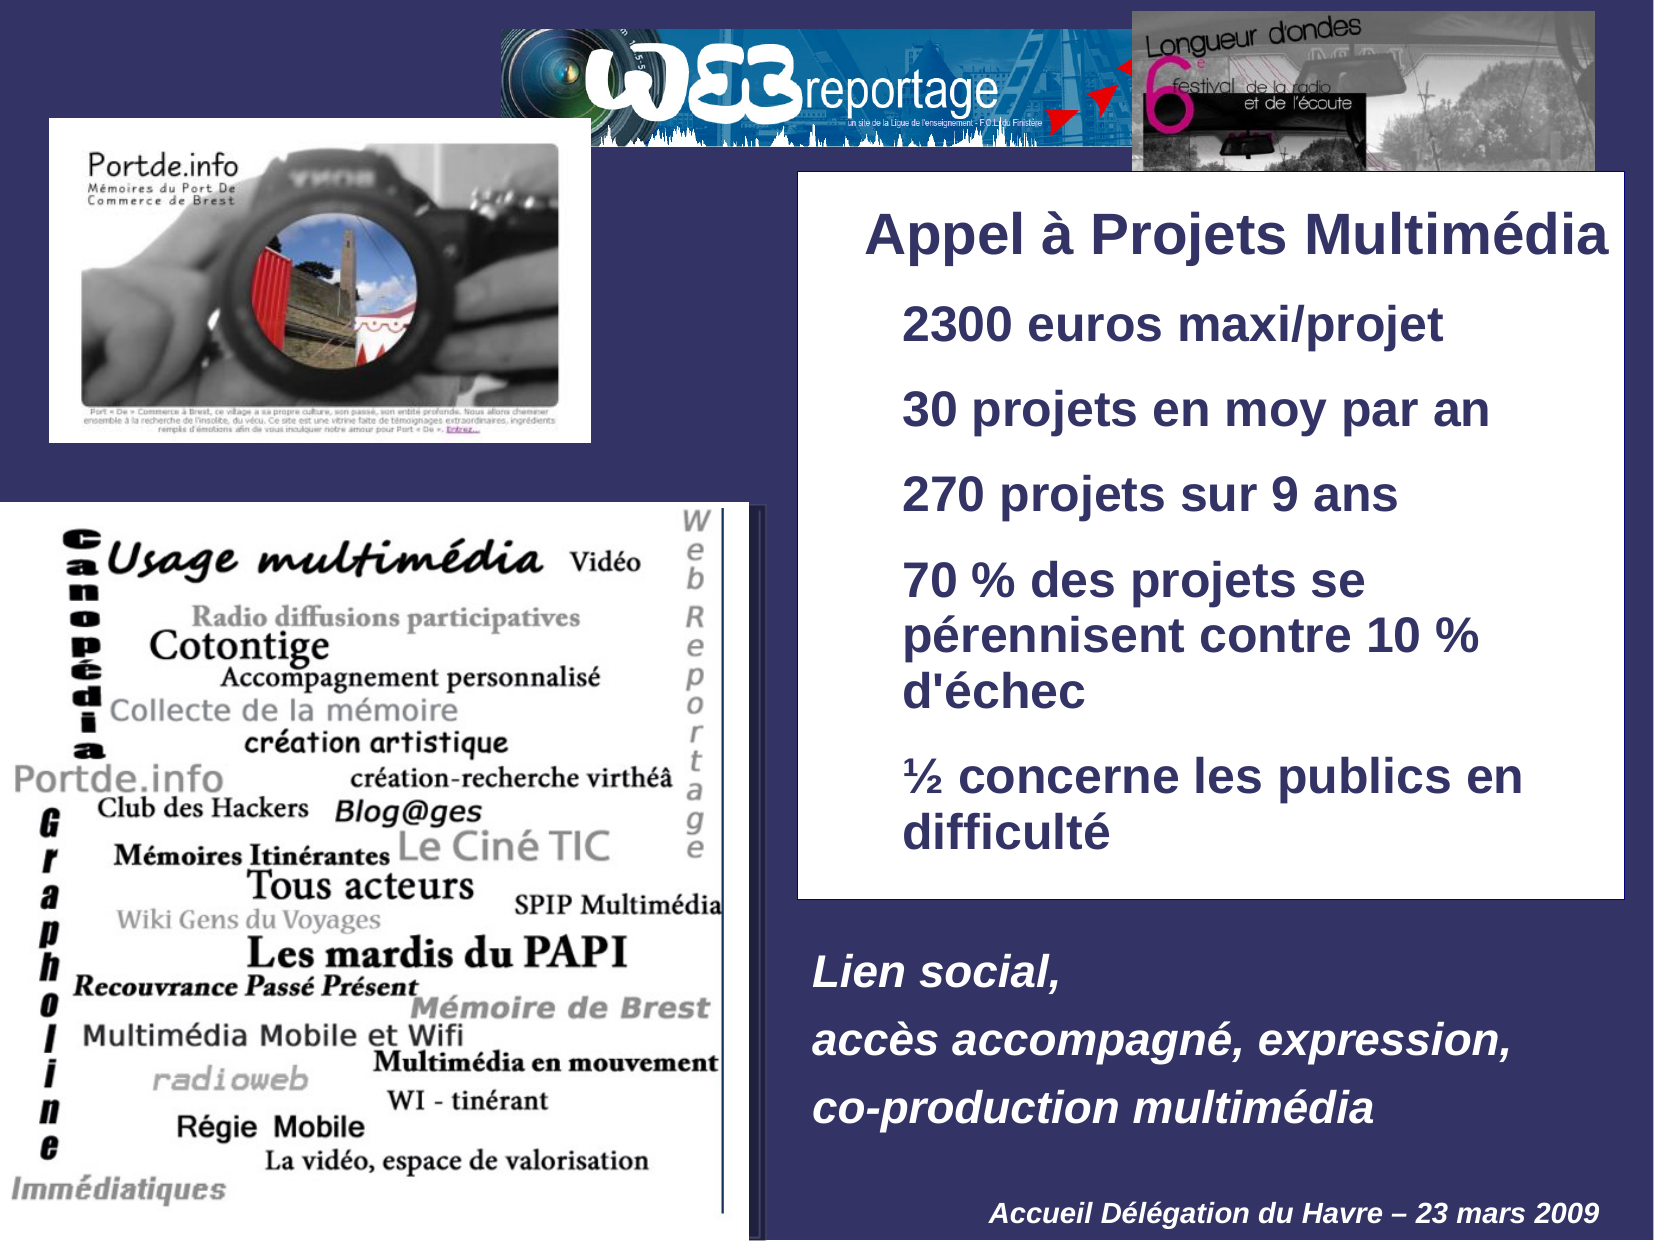

Appel à Projets Multimédia
2300 euros maxi/projet
30 projets en moy par an
270 projets sur 9 ans
70 % des projets se pérennisent contre 10 % d'échec
½ concerne les publics en difficulté
Lien social,
accès accompagné, expression,
co-production multimédia